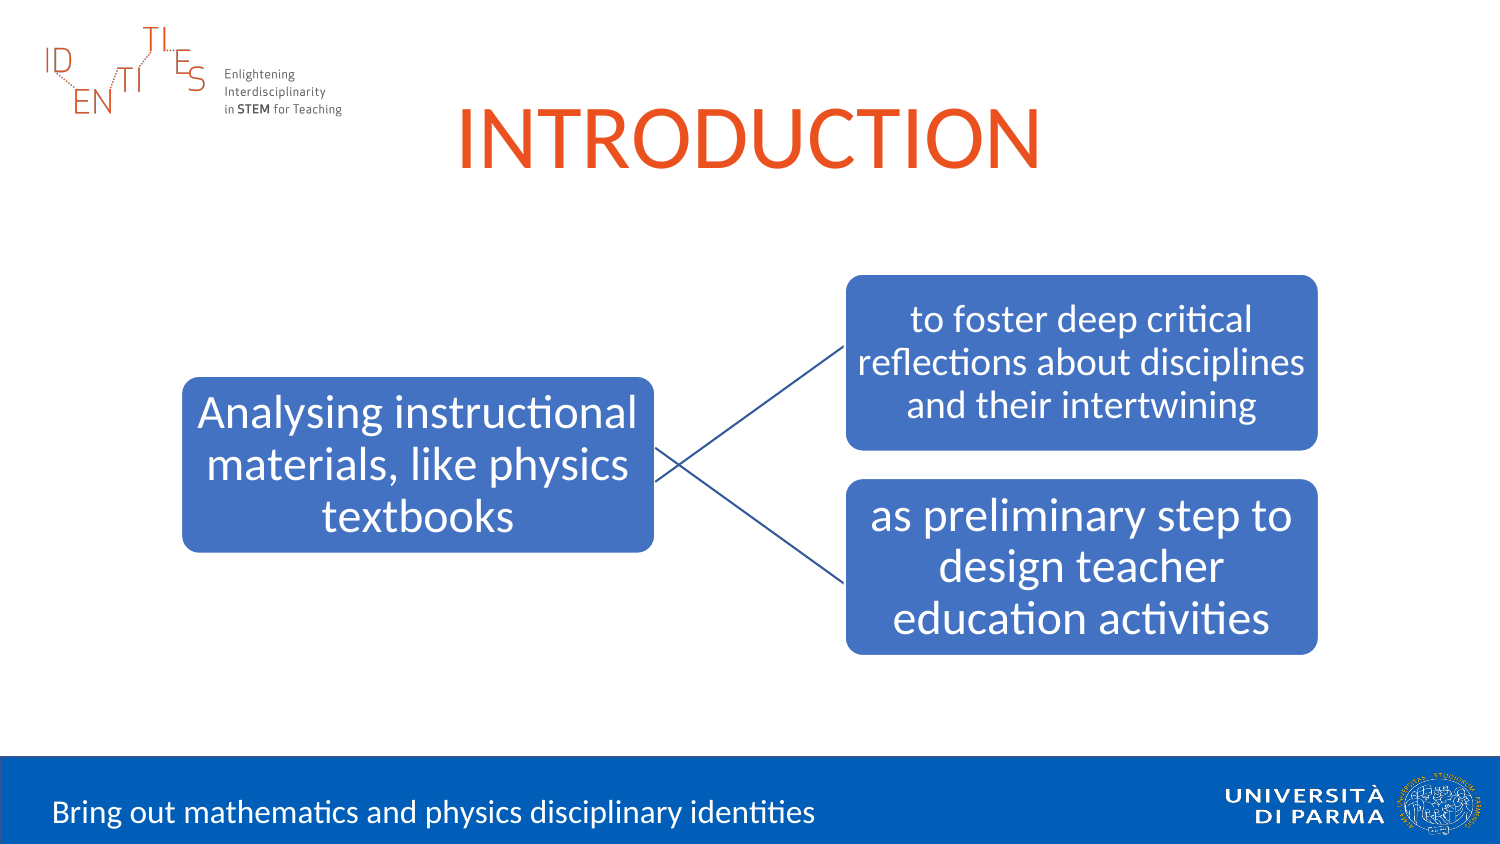

INTRODUCTION
to foster deep critical reflections about disciplines and their intertwining
Analysing instructional materials, like physics textbooks
as preliminary step to design teacher education activities
Bring out mathematics and physics disciplinary identities